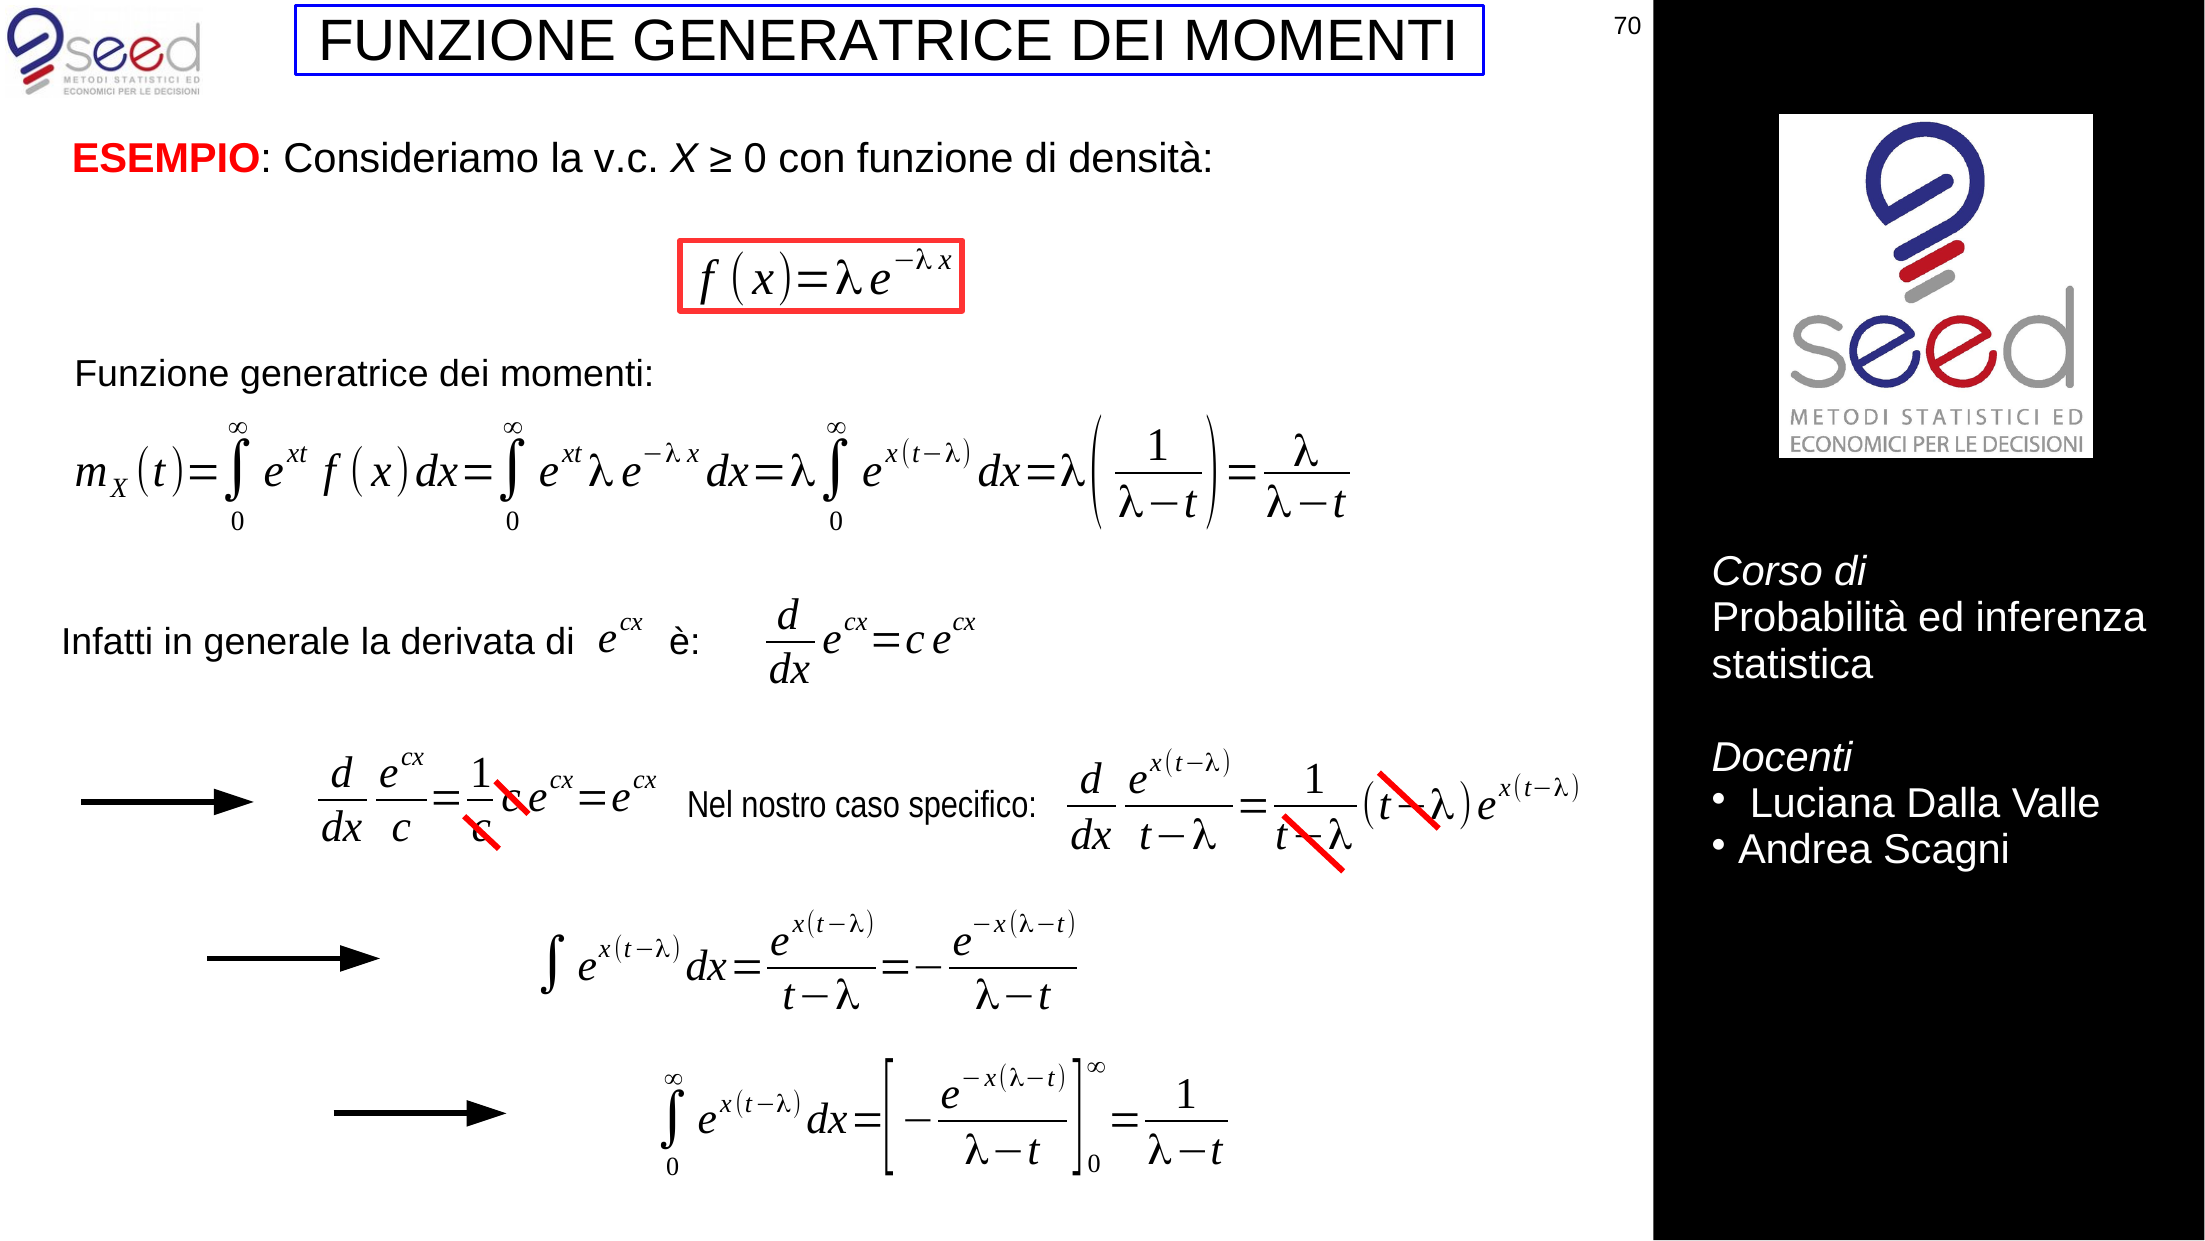

FUNZIONE GENERATRICE DEI MOMENTI
ESEMPIO: Consideriamo la v.c. X ≥ 0 con funzione di densità:
Funzione generatrice dei momenti:
Infatti in generale la derivata di è:
Nel nostro caso specifico: